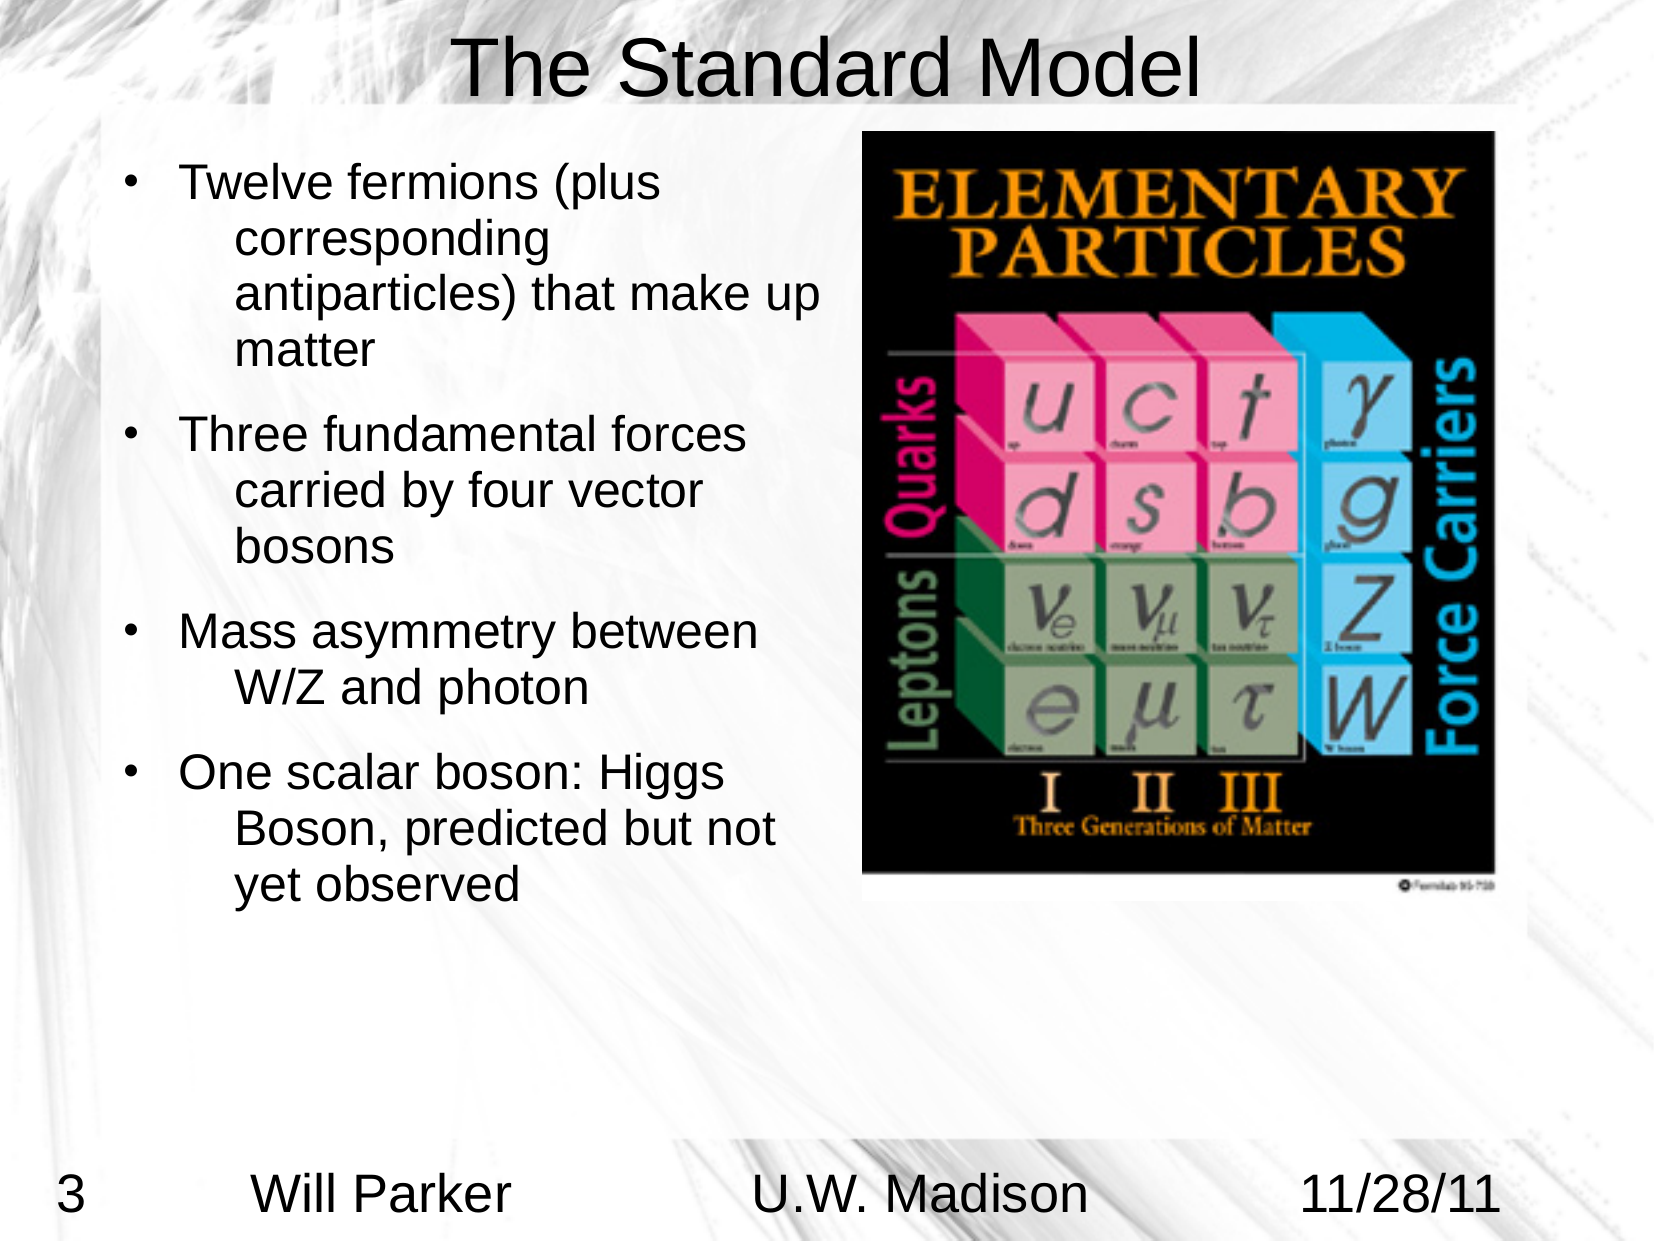

# The Standard Model
Twelve fermions (plus corresponding antiparticles) that make up matter
Three fundamental forces carried by four vector bosons
Mass asymmetry between W/Z and photon
One scalar boson: Higgs Boson, predicted but not yet observed
3
 Will Parker U.W. Madison 11/28/11